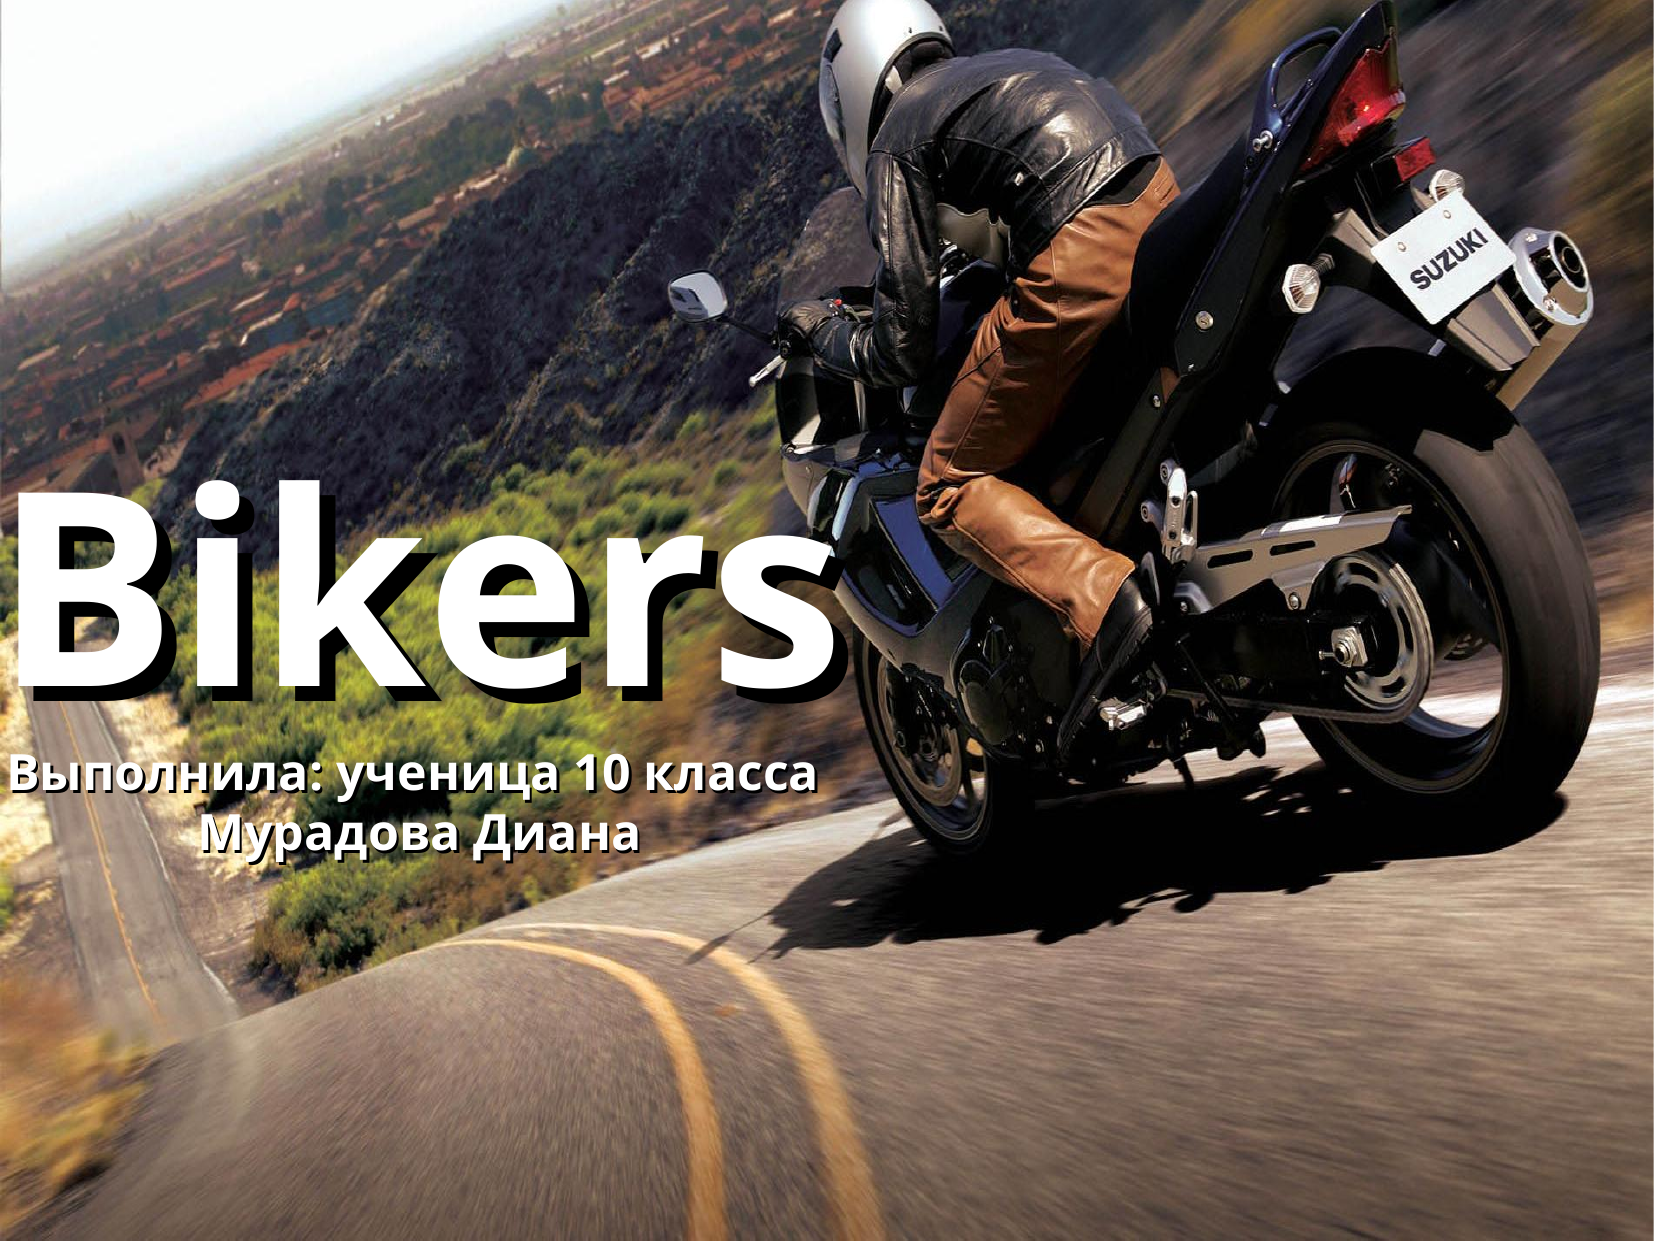

# Bikers Выполнила: ученица 10 класса Мурадова Диана